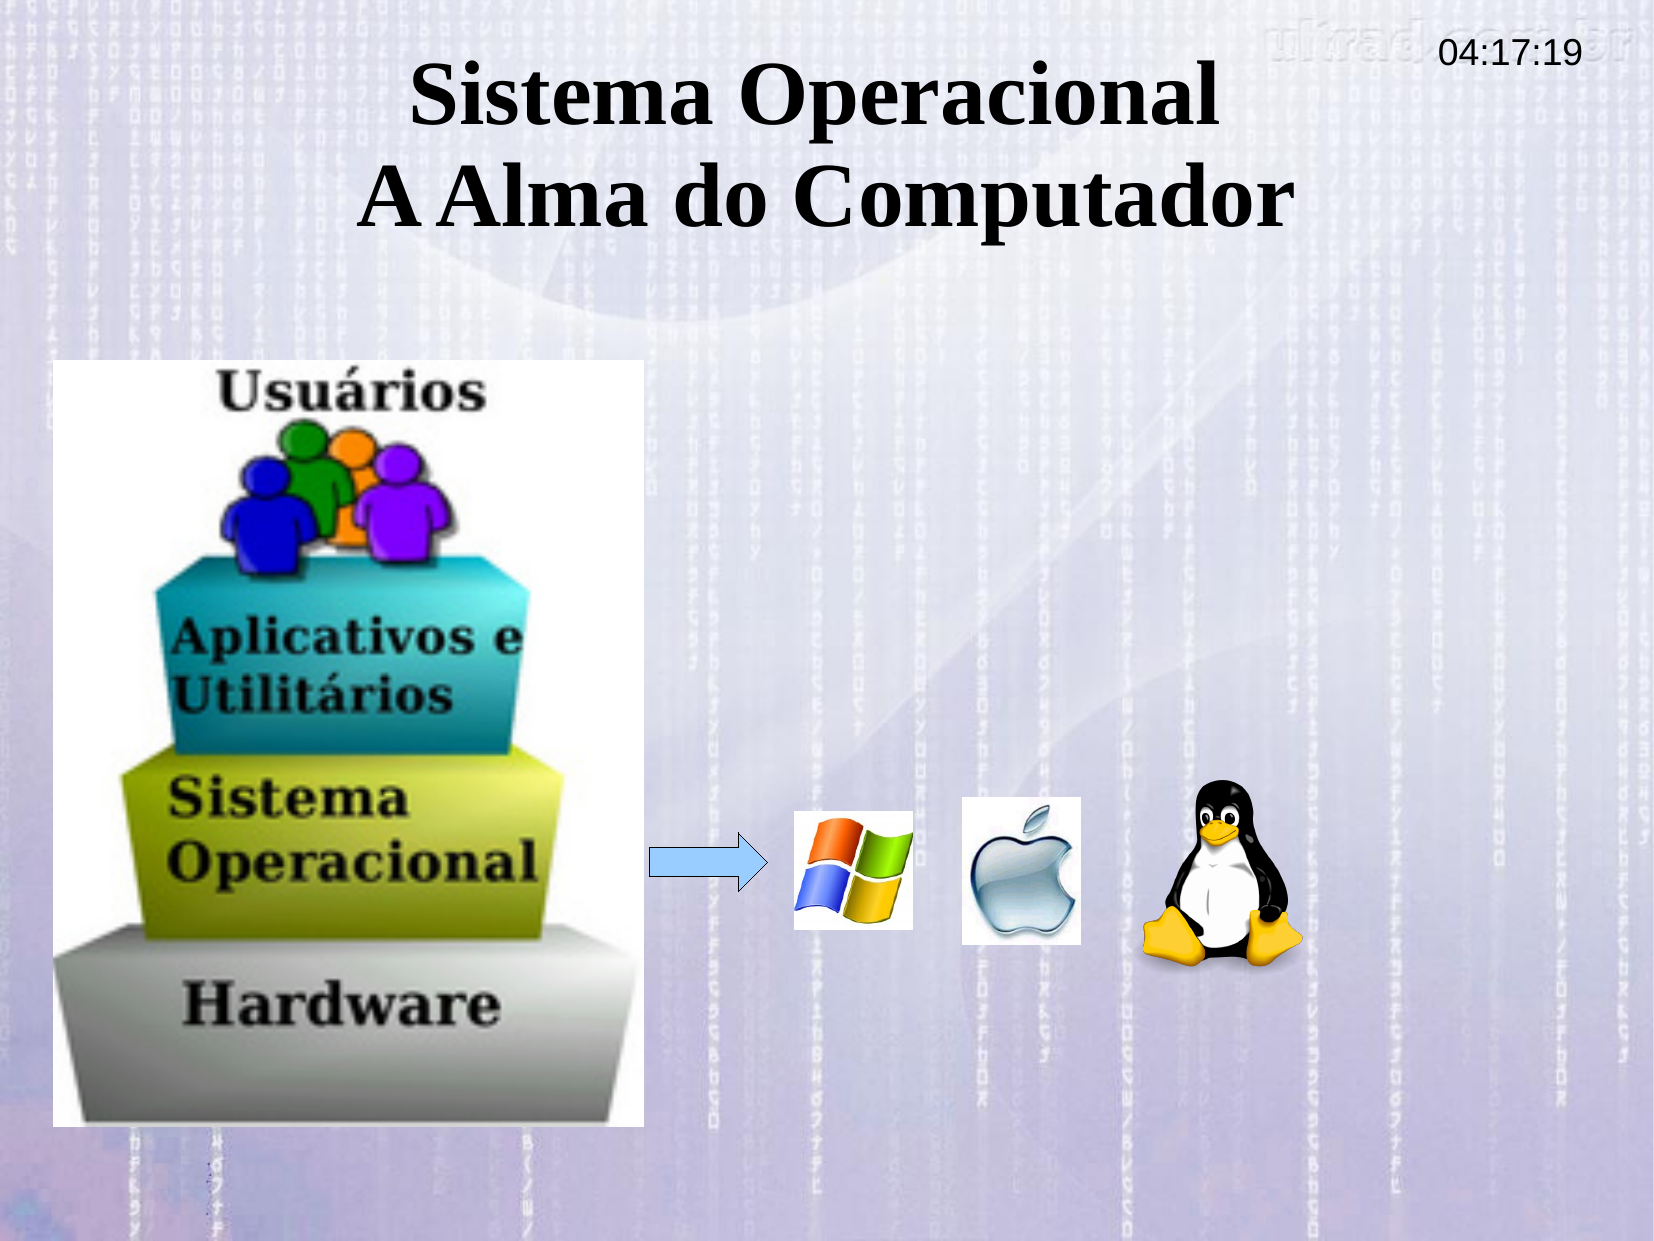

03:10:27
Sistema Operacional
A Alma do Computador